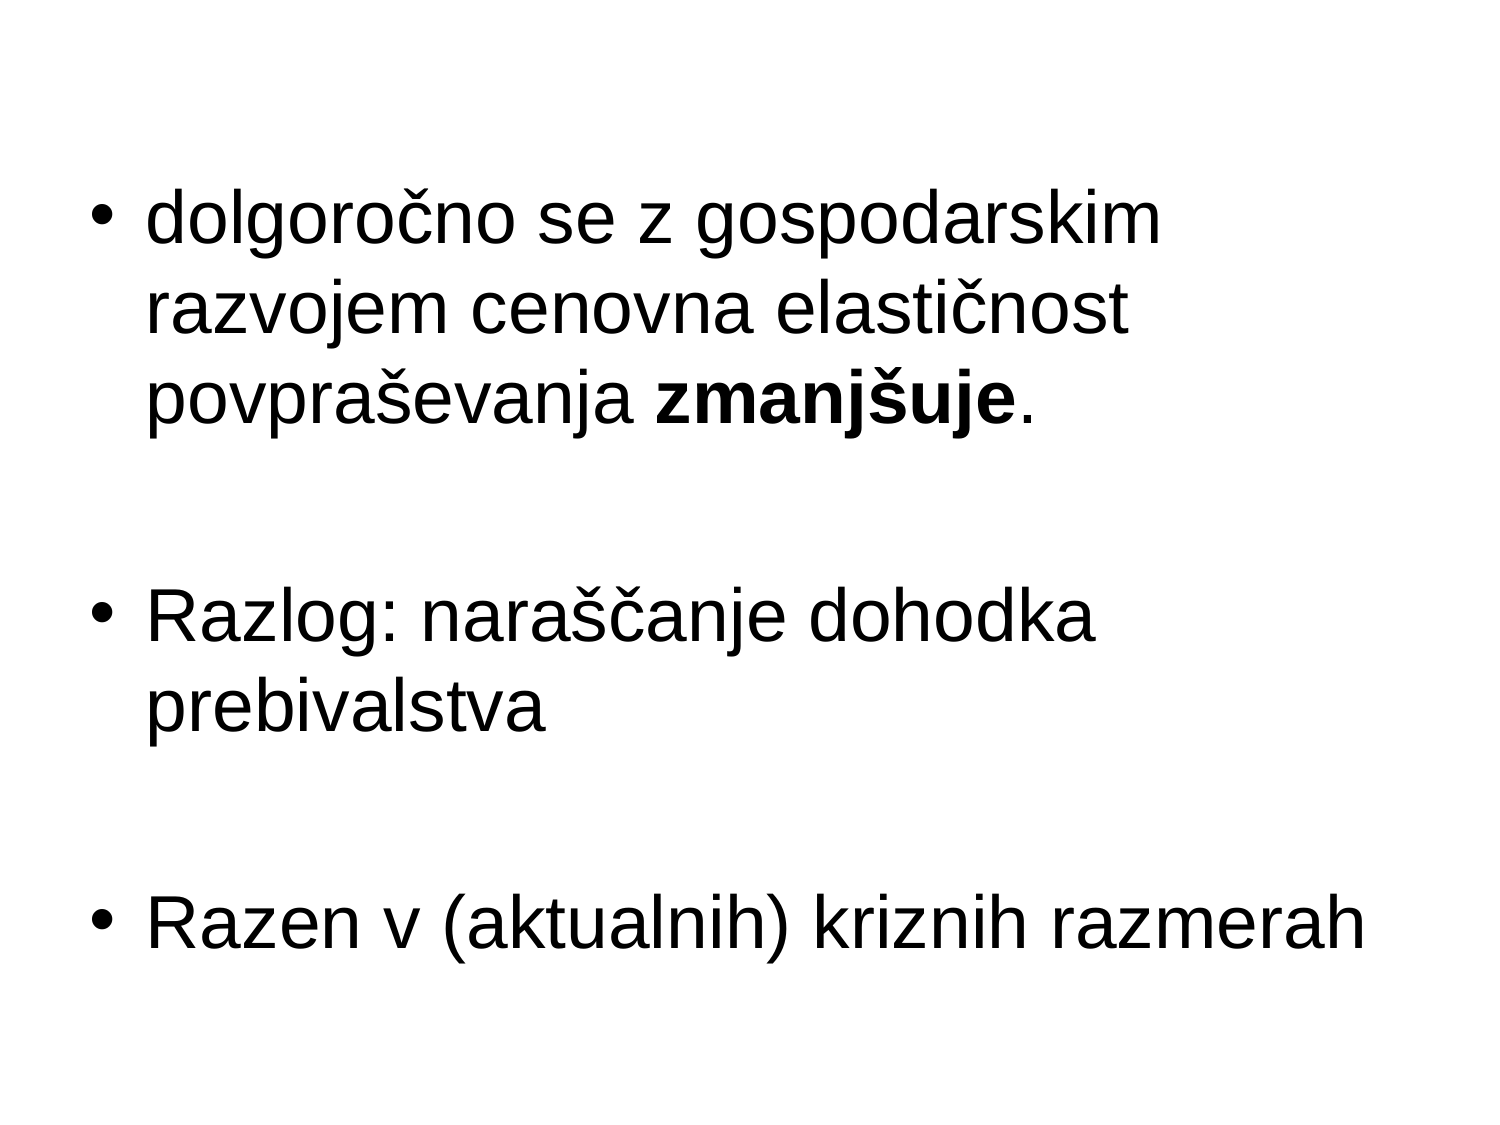

# dolgoročno se z gospodarskim razvojem cenovna elastičnost povpraševanja zmanjšuje.
Razlog: naraščanje dohodka prebivalstva
Razen v (aktualnih) kriznih razmerah